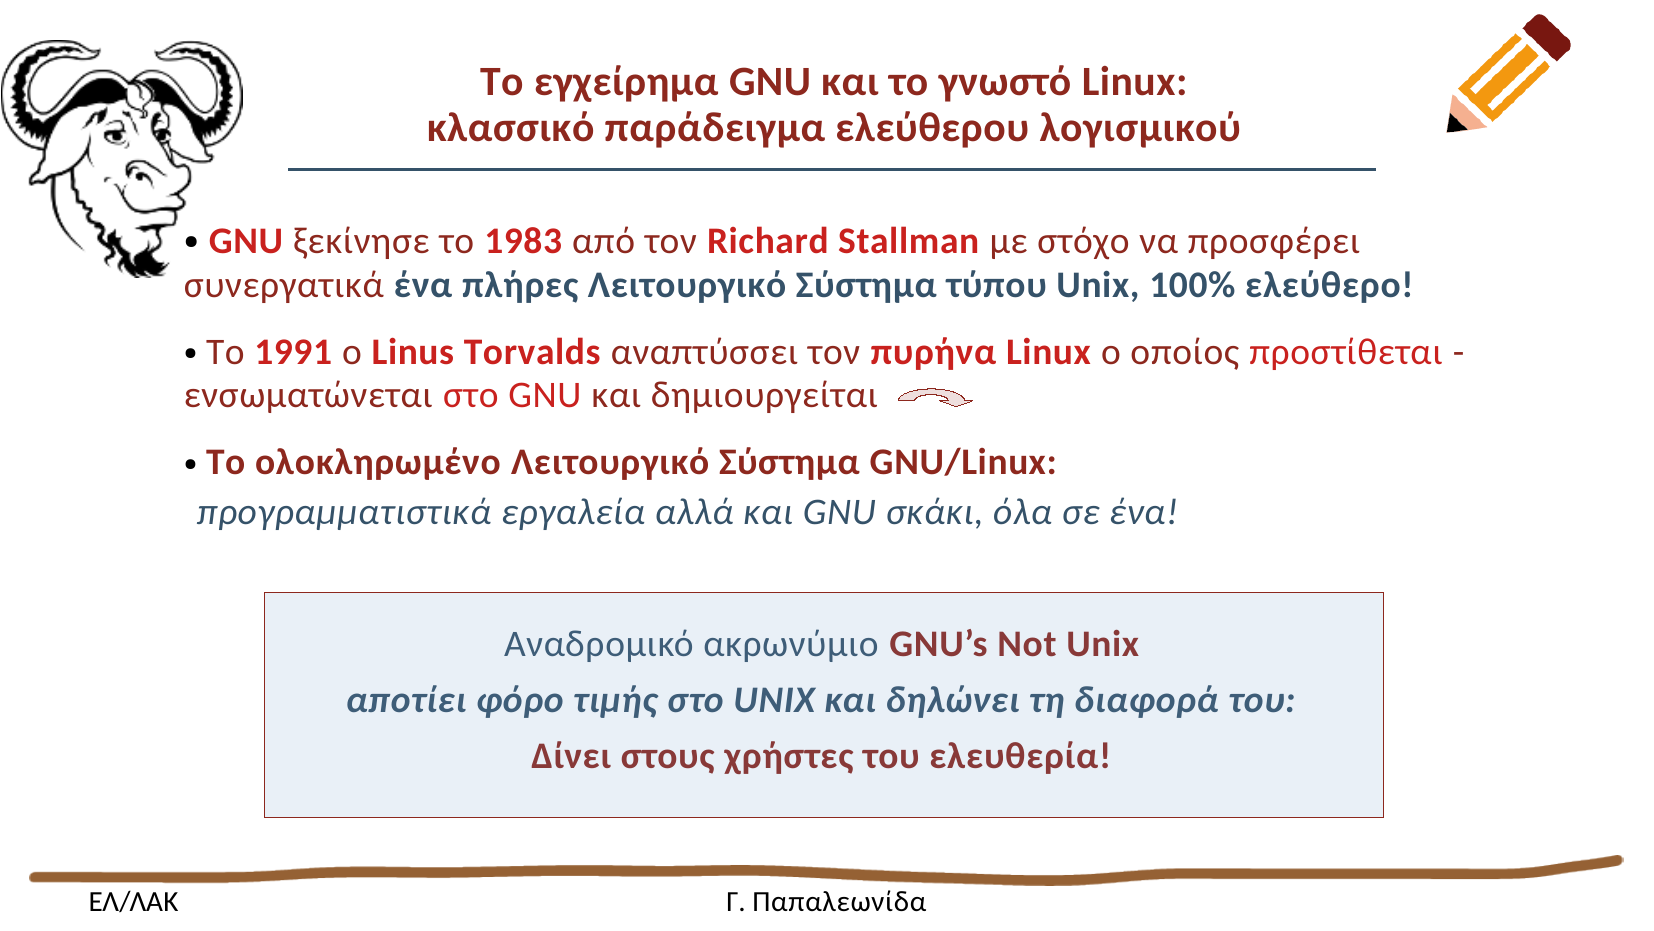

# Το εγχείρημα GNU και το γνωστό Linux: κλασσικό παράδειγμα ελεύθερου λογισμικού
 GNU ξεκίνησε το 1983 από τον Richard Stallman με στόχο να προσφέρει συνεργατικά ένα πλήρες Λειτουργικό Σύστημα τύπου Unix, 100% ελεύθερο!
 Το 1991 ο Linus Torvalds αναπτύσσει τον πυρήνα Linux ο οποίος προστίθεται - ενσωματώνεται στο GNU και δημιουργείται
 Το ολοκληρωμένο Λειτουργικό Σύστημα GNU/Linux:
προγραμματιστικά εργαλεία αλλά και GNU σκάκι, όλα σε ένα!
Αναδρομικό ακρωνύμιο GNU’s Not Unix
αποτίει φόρο τιμής στο UNIX και δηλώνει τη διαφορά του:
Δίνει στους χρήστες του ελευθερία!
ΕΛ/ΛΑΚ
Γ. Παπαλεωνίδα